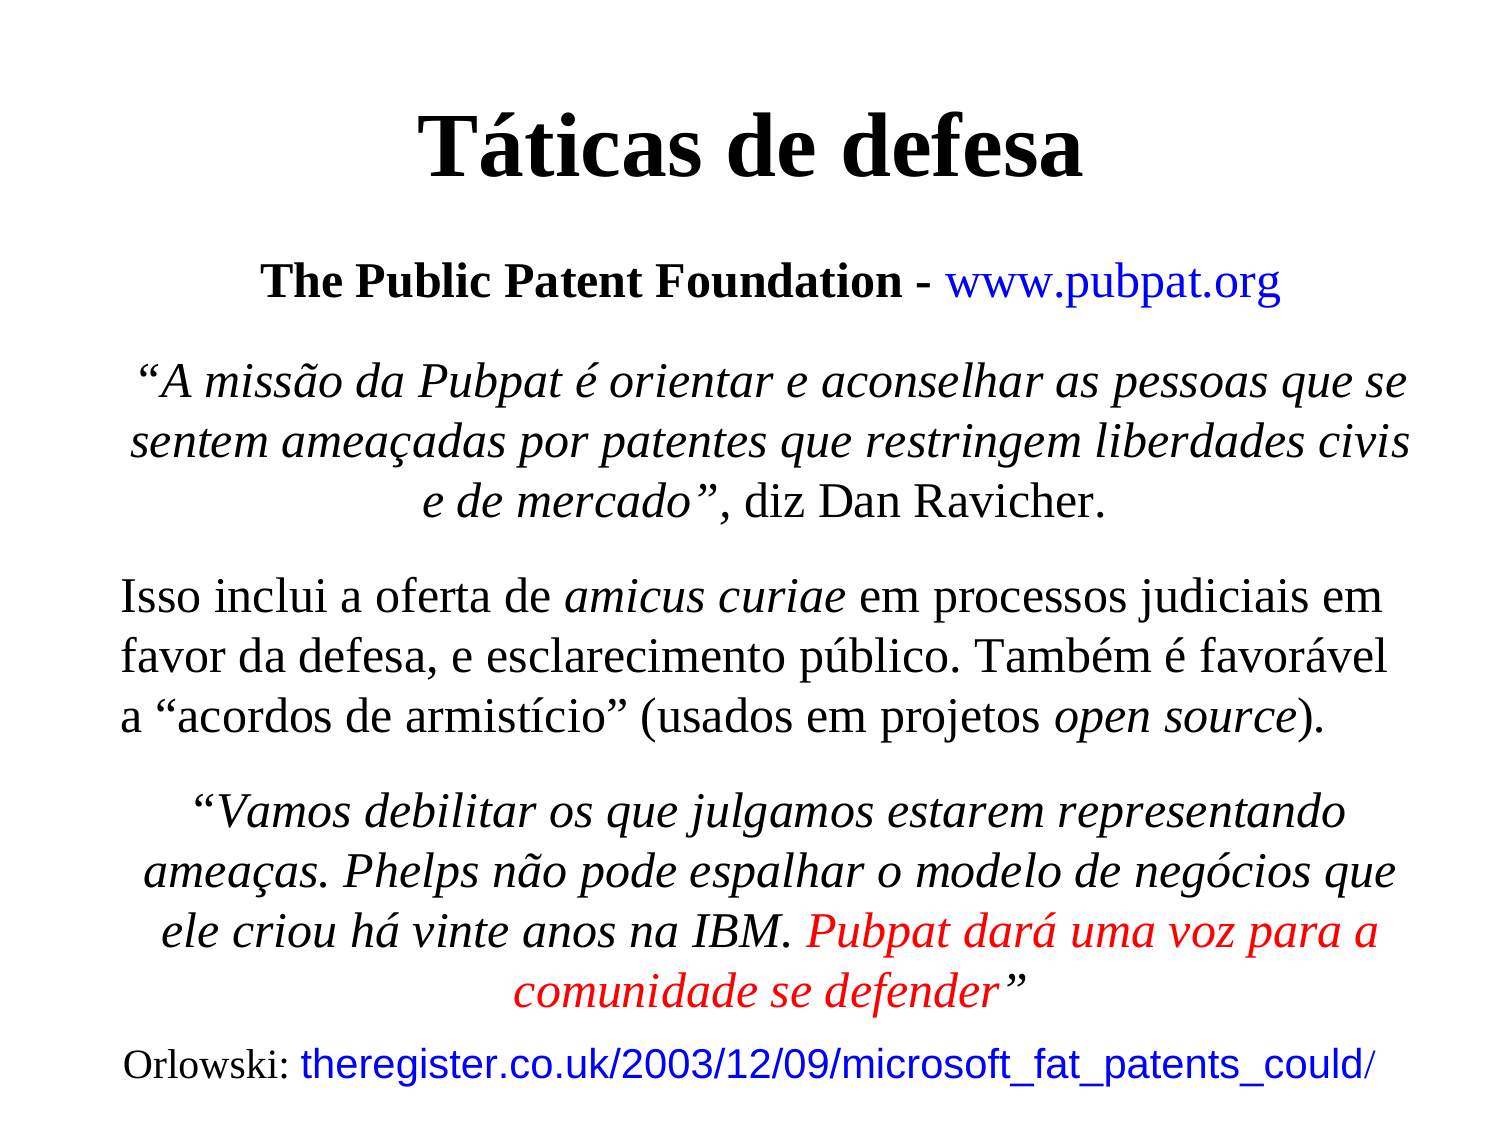

# Táticas de defesa
The Public Patent Foundation - www.pubpat.org
“A missão da Pubpat é orientar e aconselhar as pessoas que se sentem ameaçadas por patentes que restringem liberdades civis e de mercado”, diz Dan Ravicher.
Isso inclui a oferta de amicus curiae em processos judiciais em favor da defesa, e esclarecimento público. Também é favorável a “acordos de armistício” (usados em projetos open source).
“Vamos debilitar os que julgamos estarem representando ameaças. Phelps não pode espalhar o modelo de negócios que ele criou há vinte anos na IBM. Pubpat dará uma voz para a comunidade se defender”
Orlowski: theregister.co.uk/2003/12/09/microsoft_fat_patents_could/